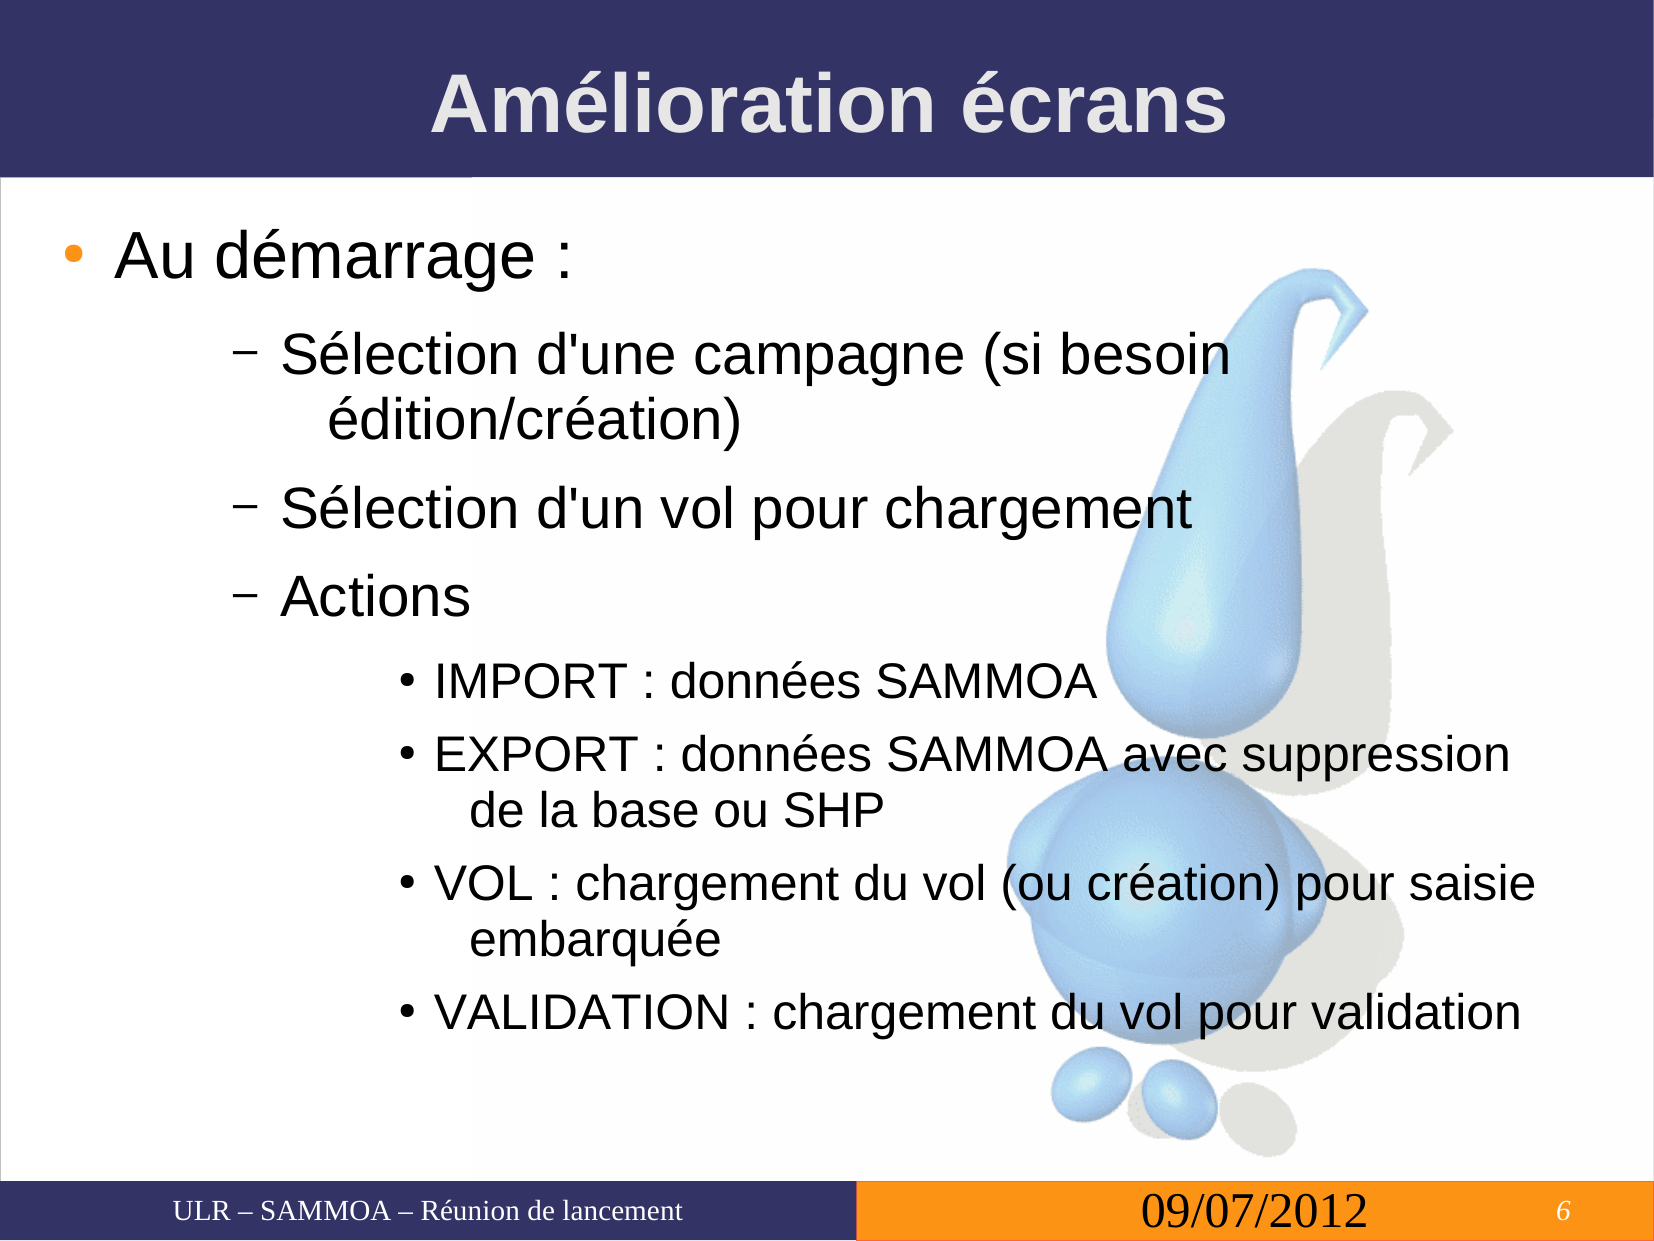

# Amélioration écrans
Au démarrage :
Sélection d'une campagne (si besoin édition/création)
Sélection d'un vol pour chargement
Actions
IMPORT : données SAMMOA
EXPORT : données SAMMOA avec suppression de la base ou SHP
VOL : chargement du vol (ou création) pour saisie embarquée
VALIDATION : chargement du vol pour validation
6